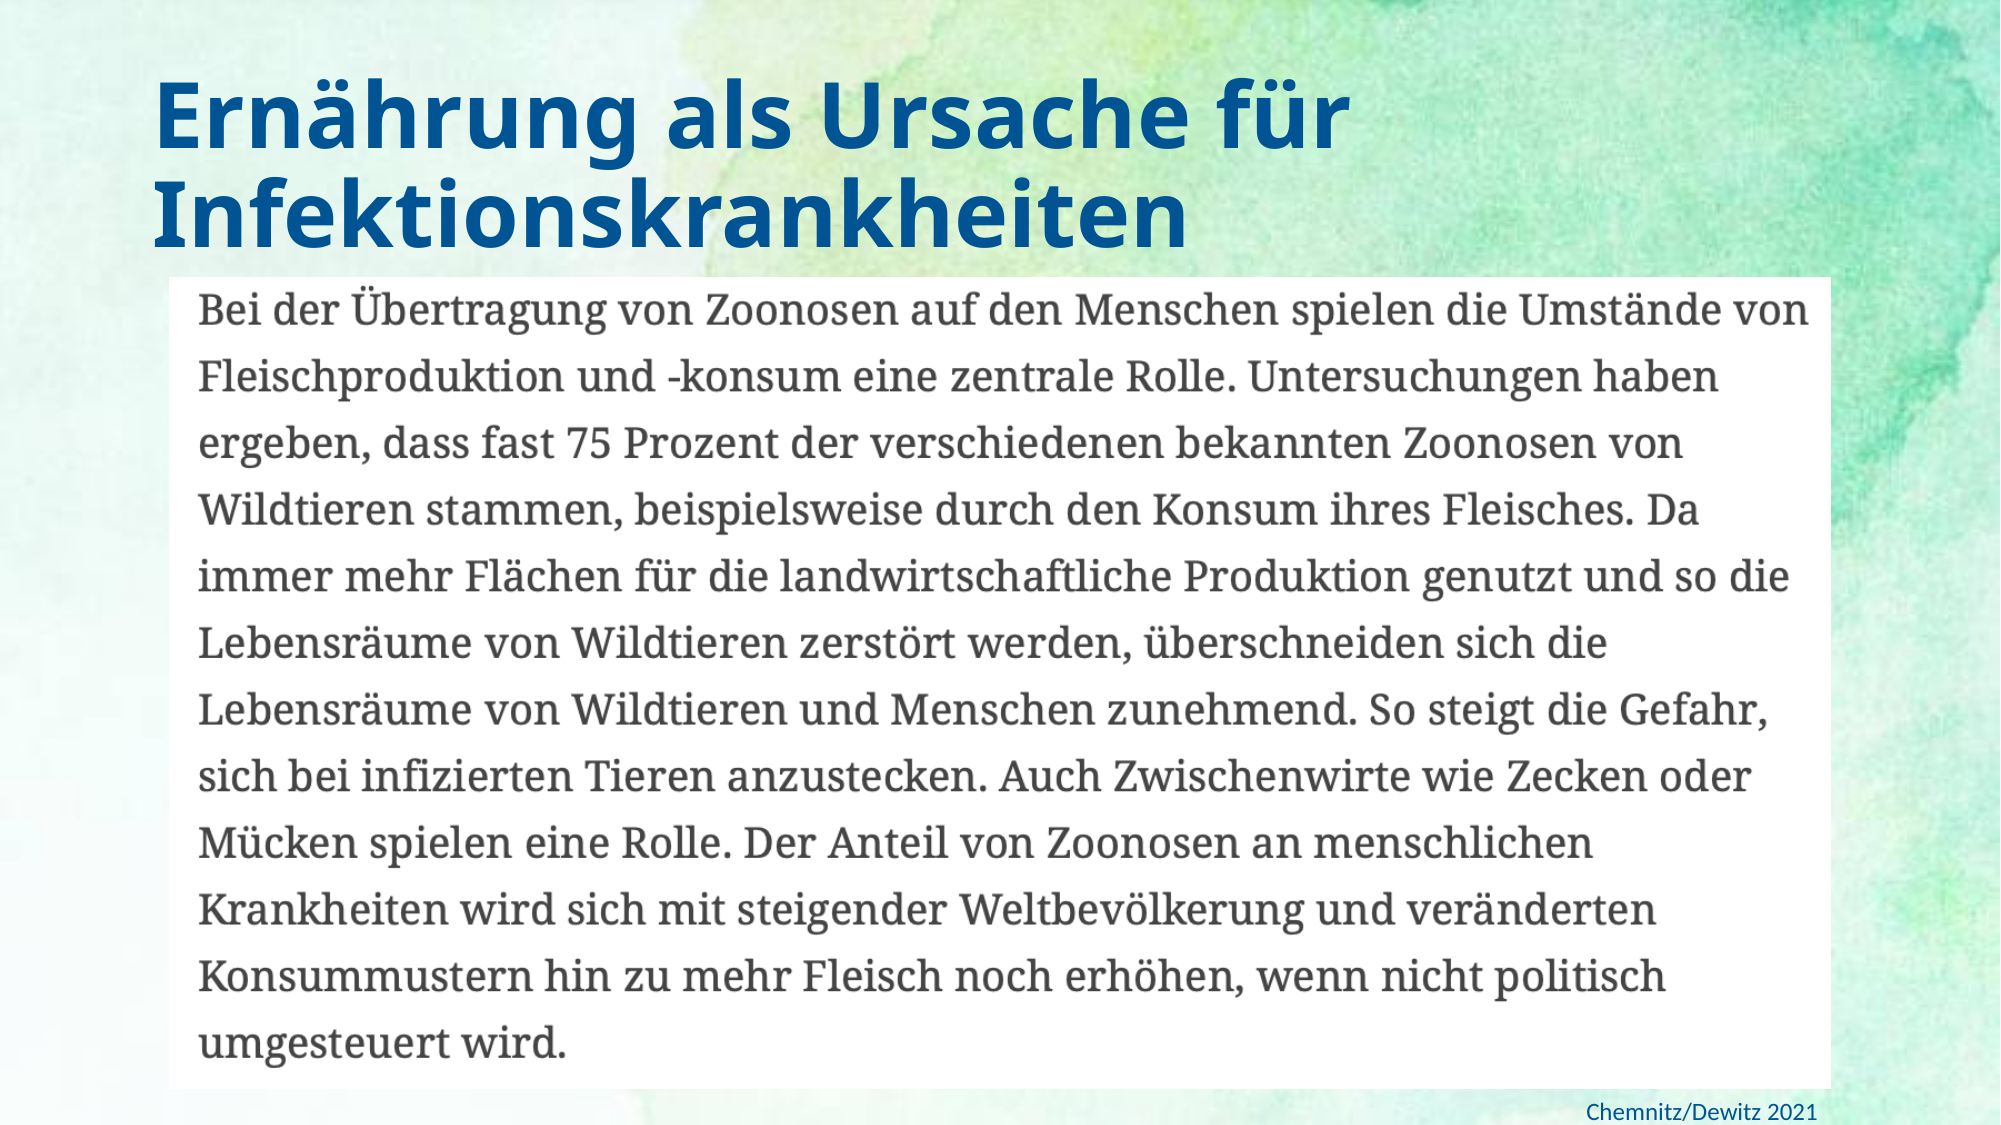

# Ernährung als Ursache für Infektionskrankheiten
Chemnitz/Dewitz 2021